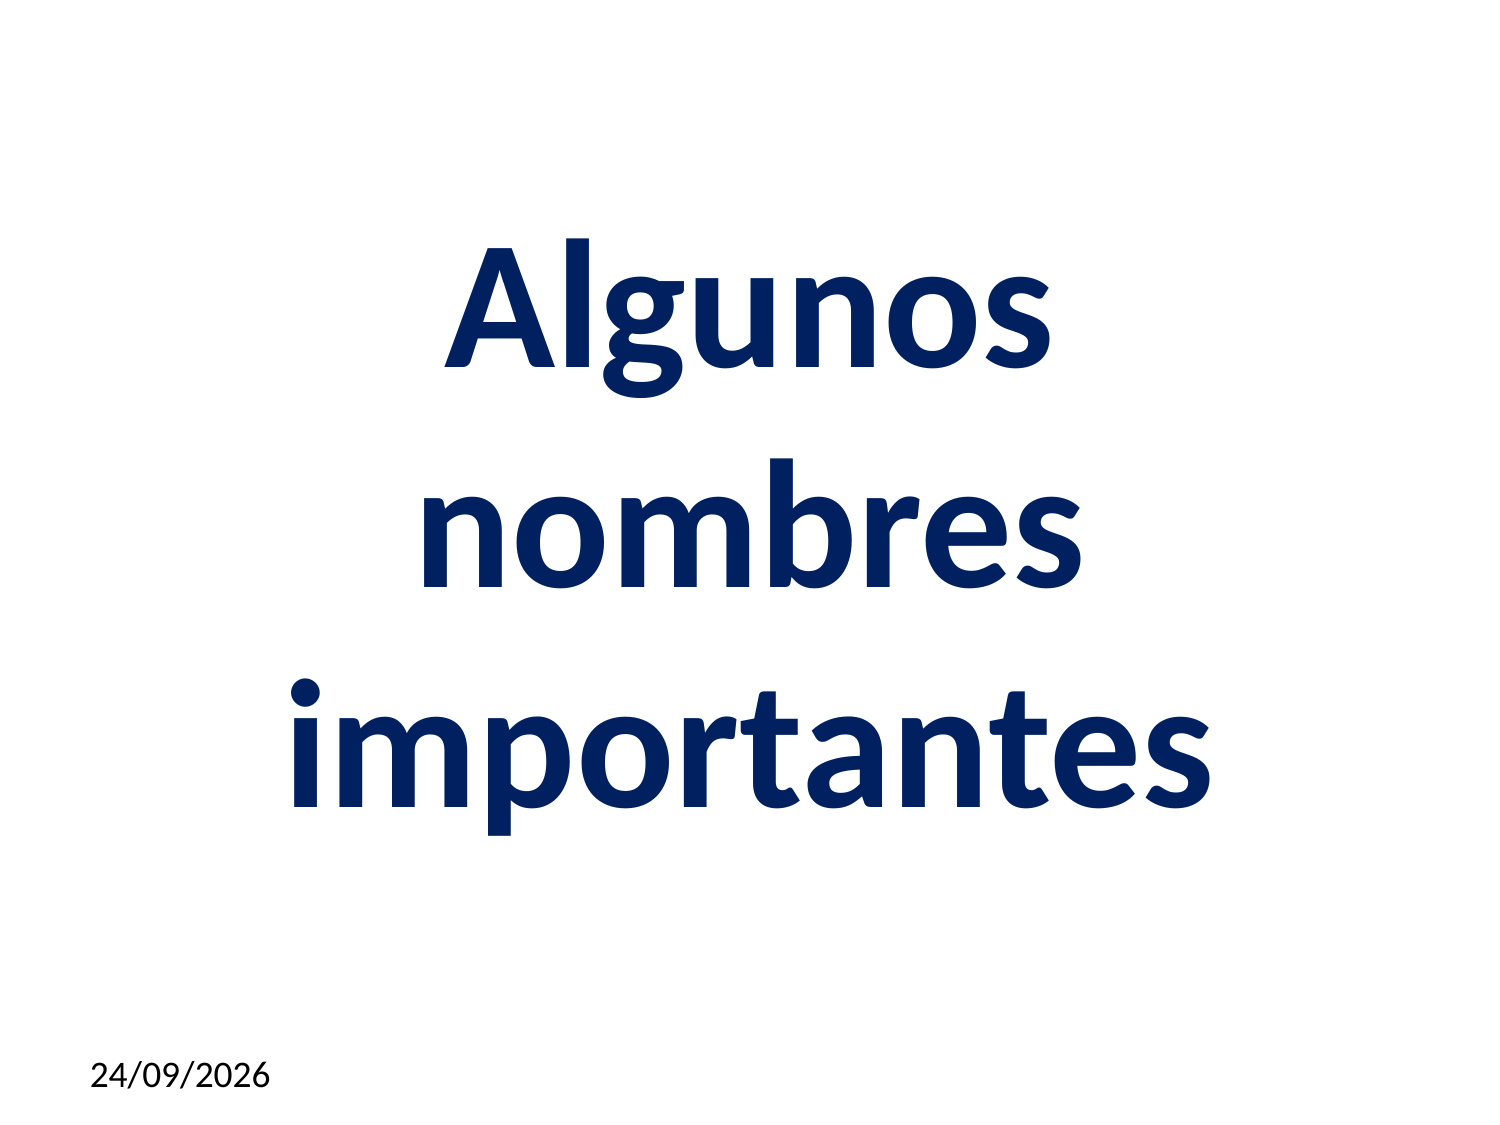

# Algunos nombres importantes
14 de avril de 2011